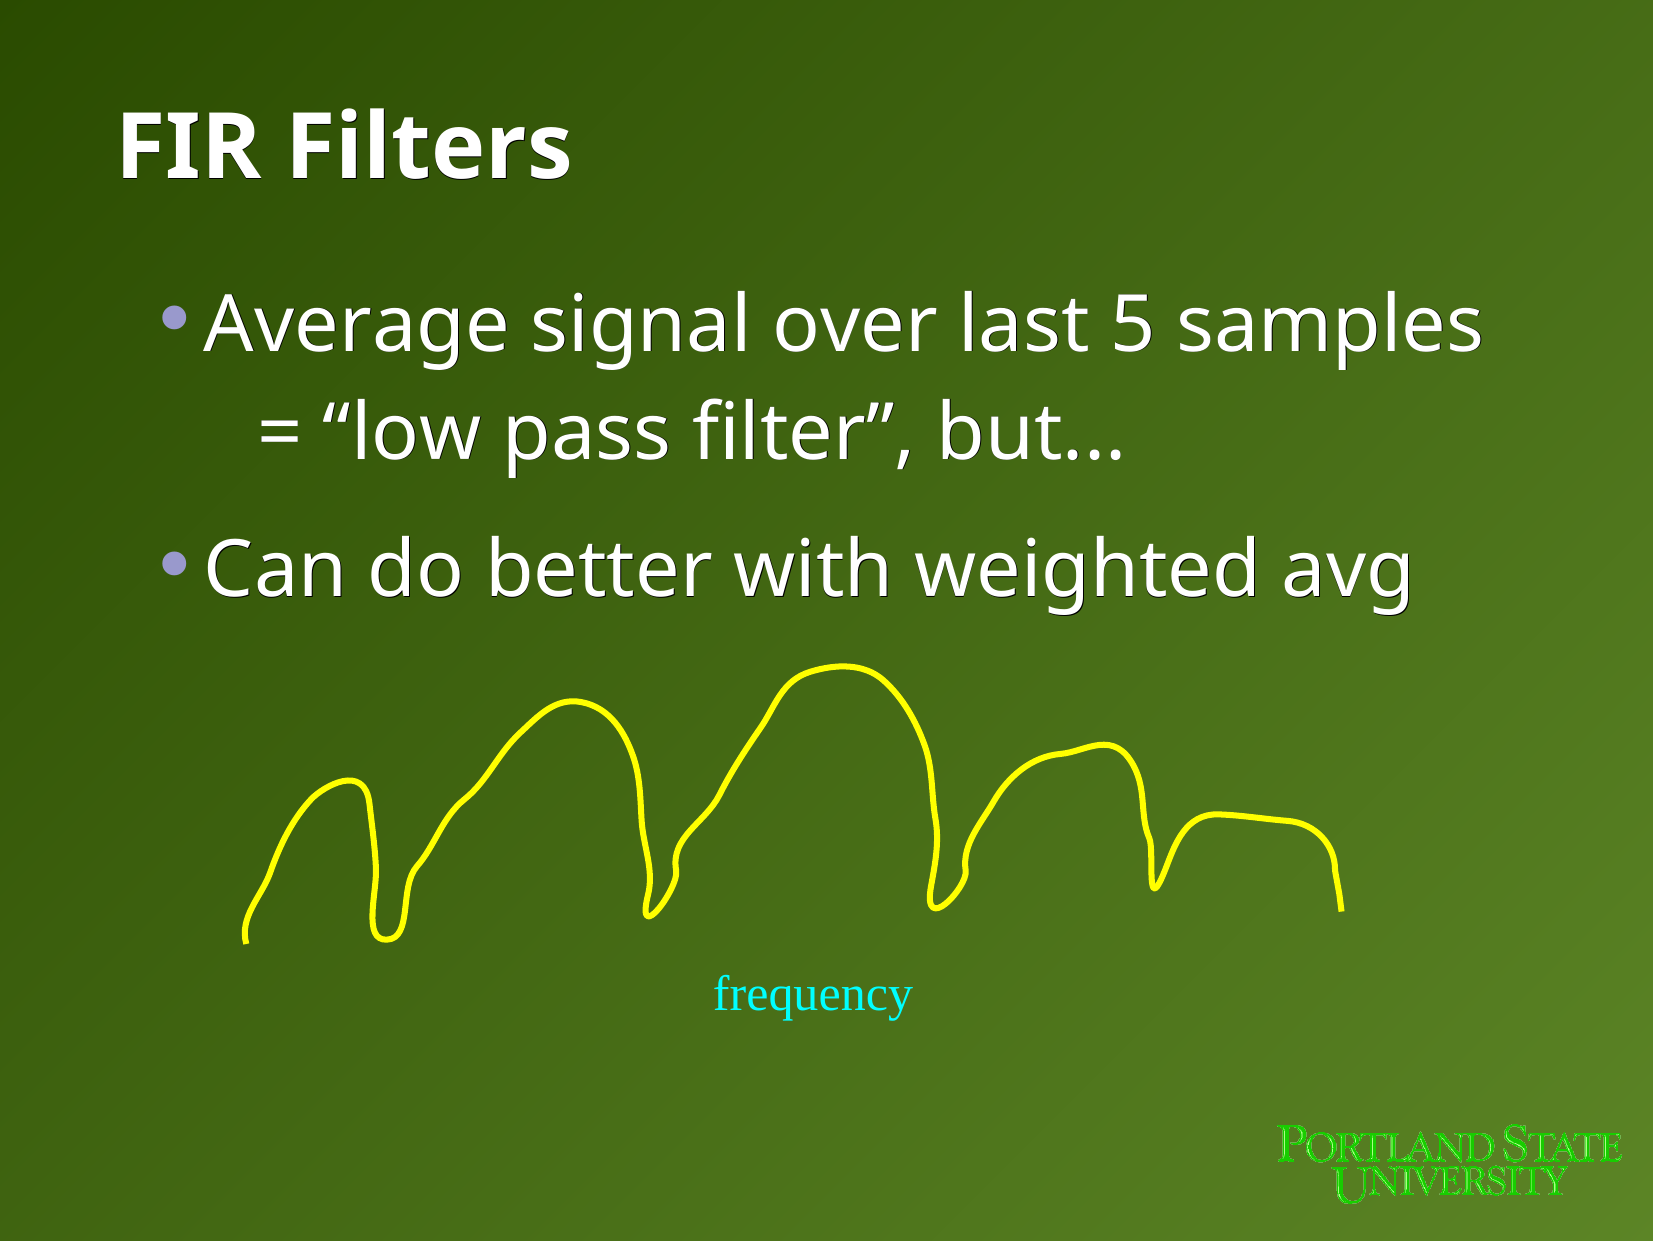

# FIR Filters
Average signal over last 5 samples = “low pass filter”, but...
Can do better with weighted avg
frequency